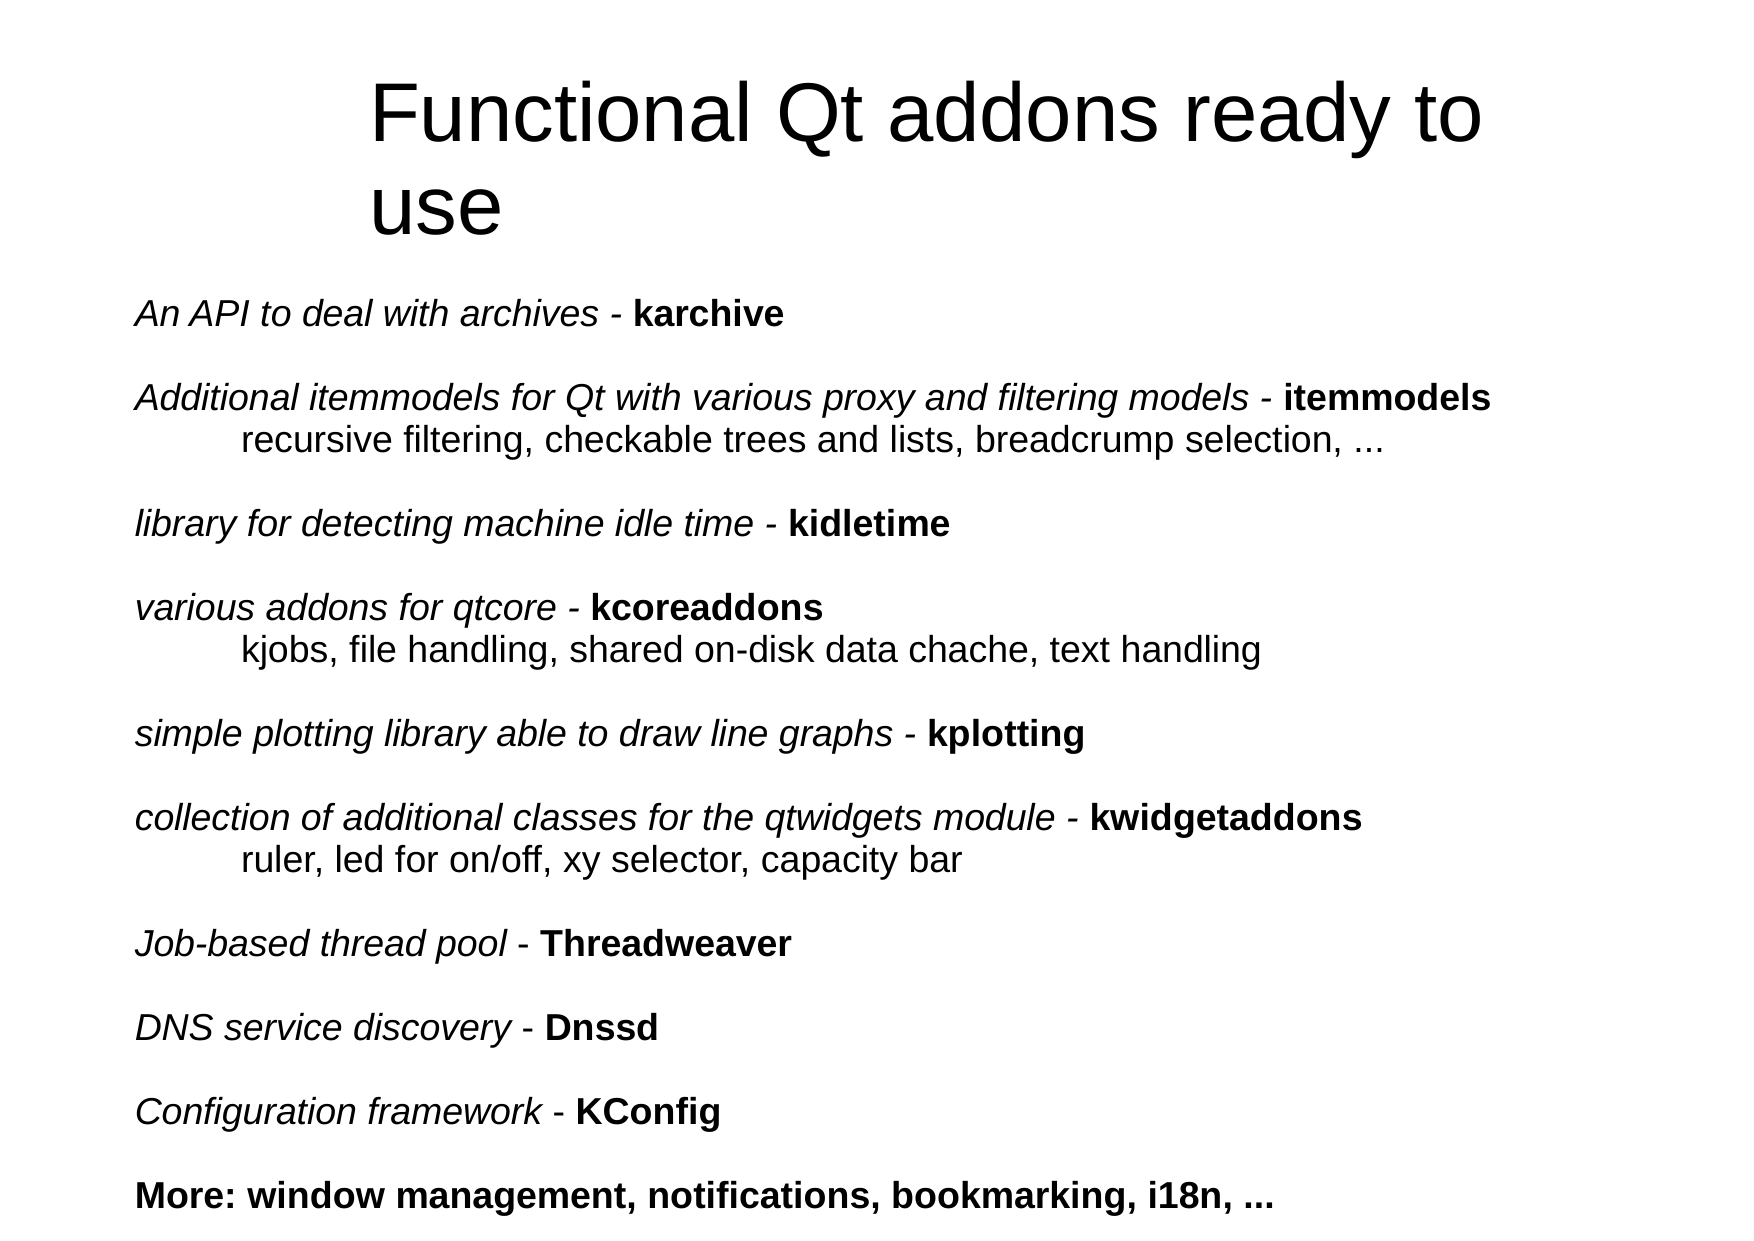

Functional Qt addons ready to use
An API to deal with archives - karchive
Additional itemmodels for Qt with various proxy and filtering models - itemmodels
recursive filtering, checkable trees and lists, breadcrump selection, ...
library for detecting machine idle time - kidletime
various addons for qtcore - kcoreaddons
kjobs, file handling, shared on-disk data chache, text handling
simple plotting library able to draw line graphs - kplotting
collection of additional classes for the qtwidgets module - kwidgetaddons
ruler, led for on/off, xy selector, capacity bar
Job-based thread pool - Threadweaver
DNS service discovery - Dnssd
Configuration framework - KConfig
More: window management, notifications, bookmarking, i18n, ...